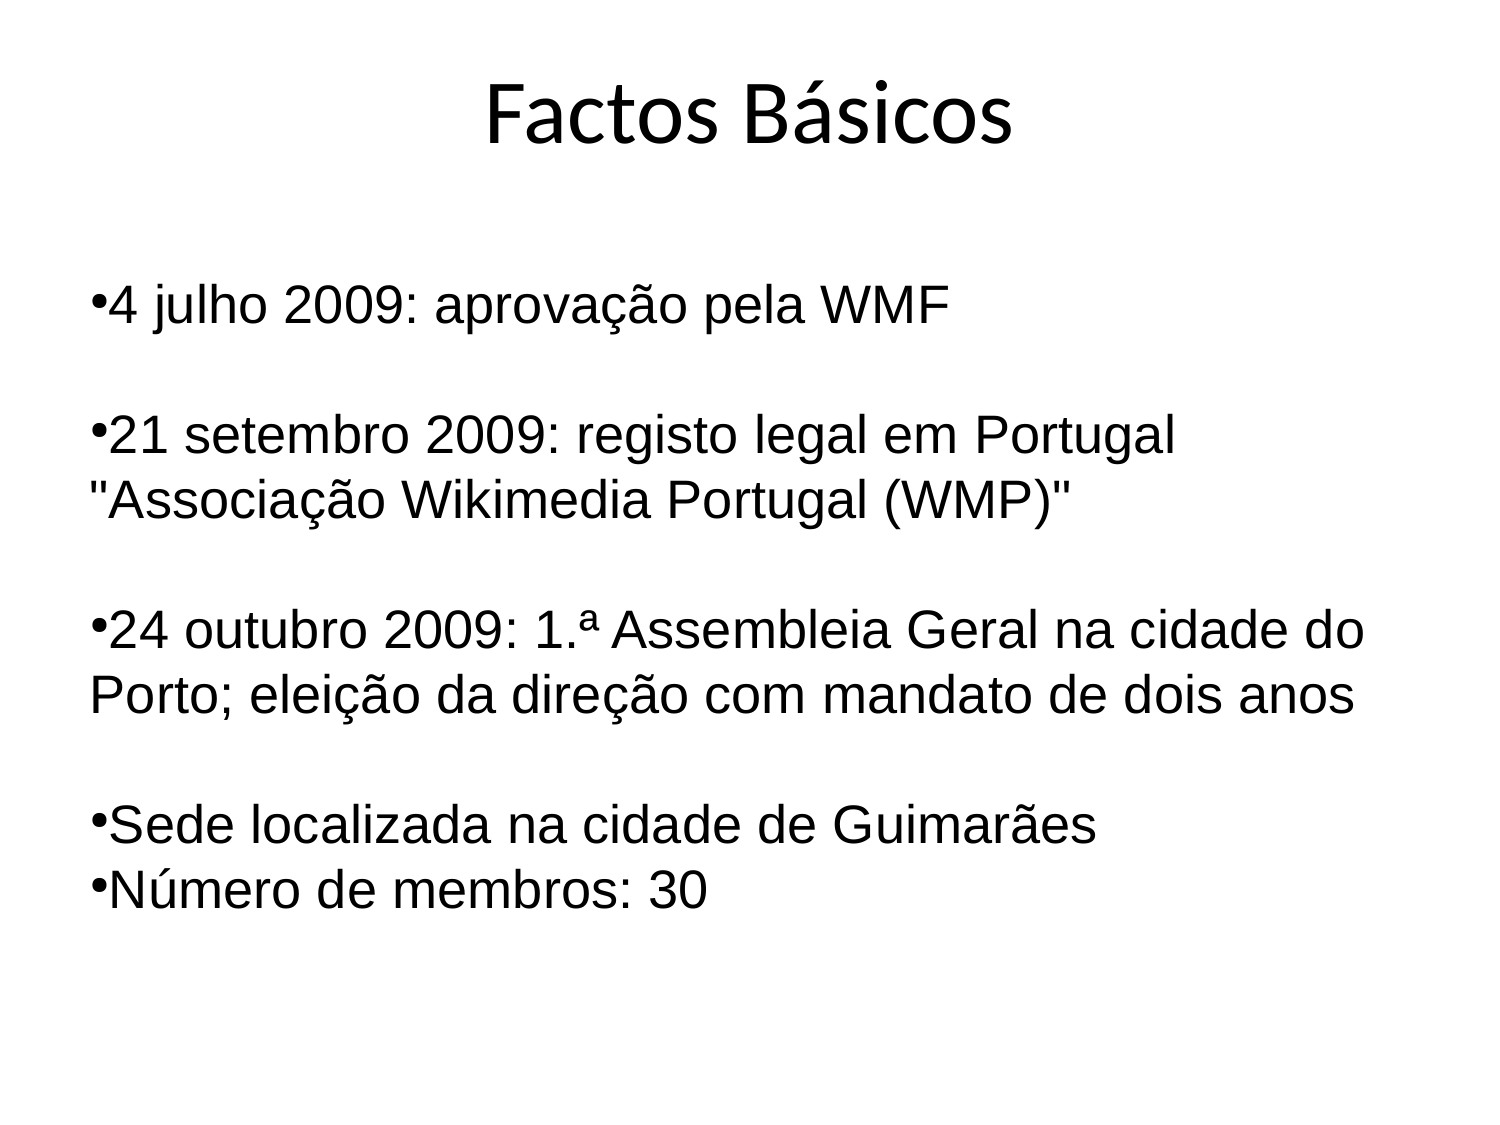

Factos Básicos
4 julho 2009: aprovação pela WMF
21 setembro 2009: registo legal em Portugal "Associação Wikimedia Portugal (WMP)"
24 outubro 2009: 1.ª Assembleia Geral na cidade do Porto; eleição da direção com mandato de dois anos
Sede localizada na cidade de Guimarães
Número de membros: 30